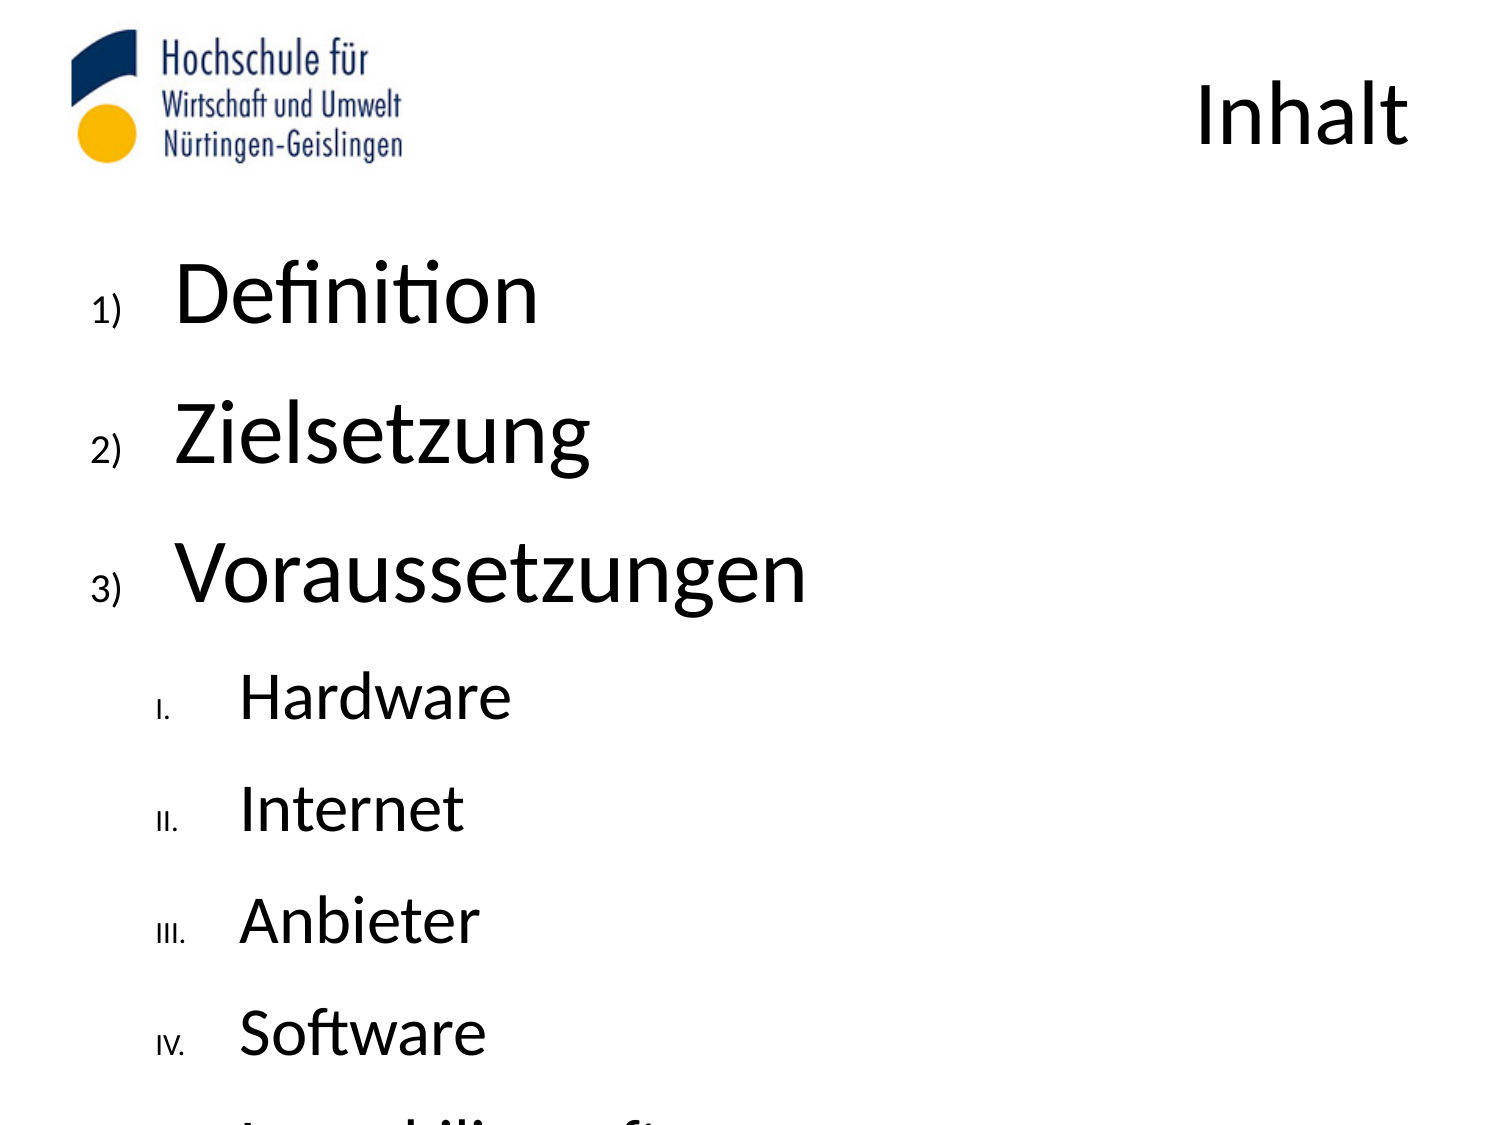

# Inhalt
Definition
Zielsetzung
Voraussetzungen
Hardware
Internet
Anbieter
Software
Immobiliensoftware
Anwendungsbeispiele
Stadt Mannheim
Bundesagentur für Arbeit
Berlecon – Umfrage
Vorteile/Herausforderungen/Probleme/Nachteile
Ausblick in die Zukunft